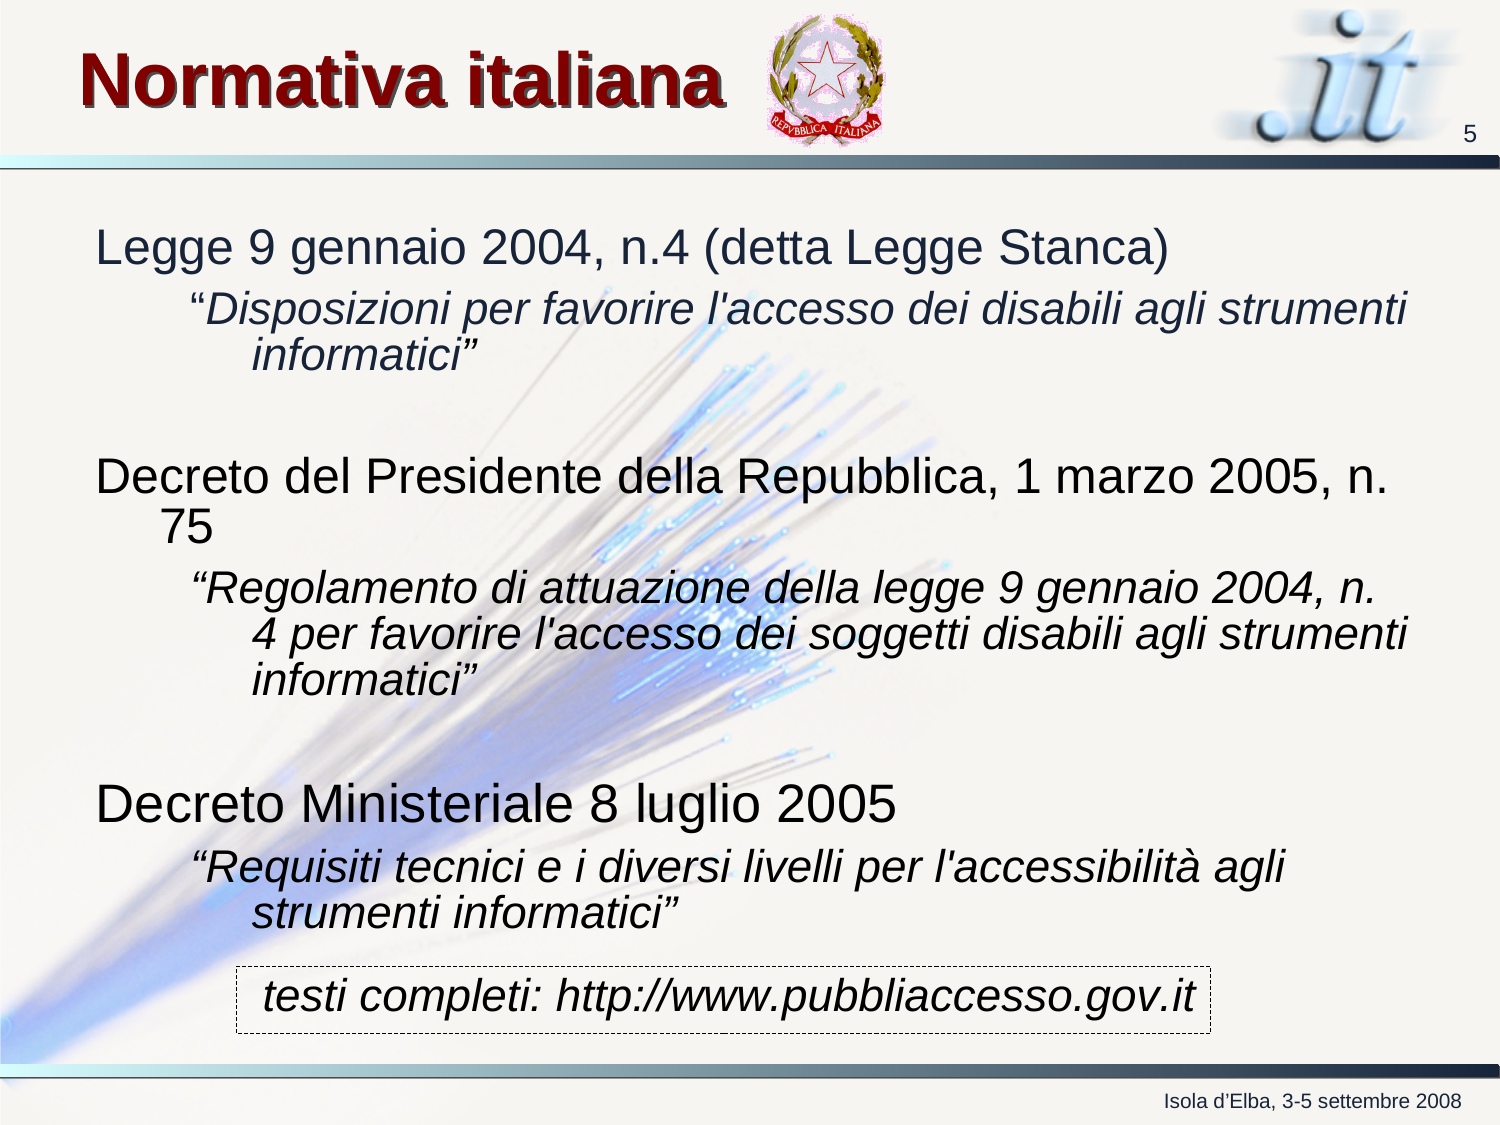

# Normativa italiana
Legge 9 gennaio 2004, n.4 (detta Legge Stanca)
“Disposizioni per favorire l'accesso dei disabili agli strumenti informatici”
Decreto del Presidente della Repubblica, 1 marzo 2005, n. 75
“Regolamento di attuazione della legge 9 gennaio 2004, n. 4 per favorire l'accesso dei soggetti disabili agli strumenti informatici”
Decreto Ministeriale 8 luglio 2005
“Requisiti tecnici e i diversi livelli per l'accessibilità agli strumenti informatici”
testi completi: http://www.pubbliaccesso.gov.it